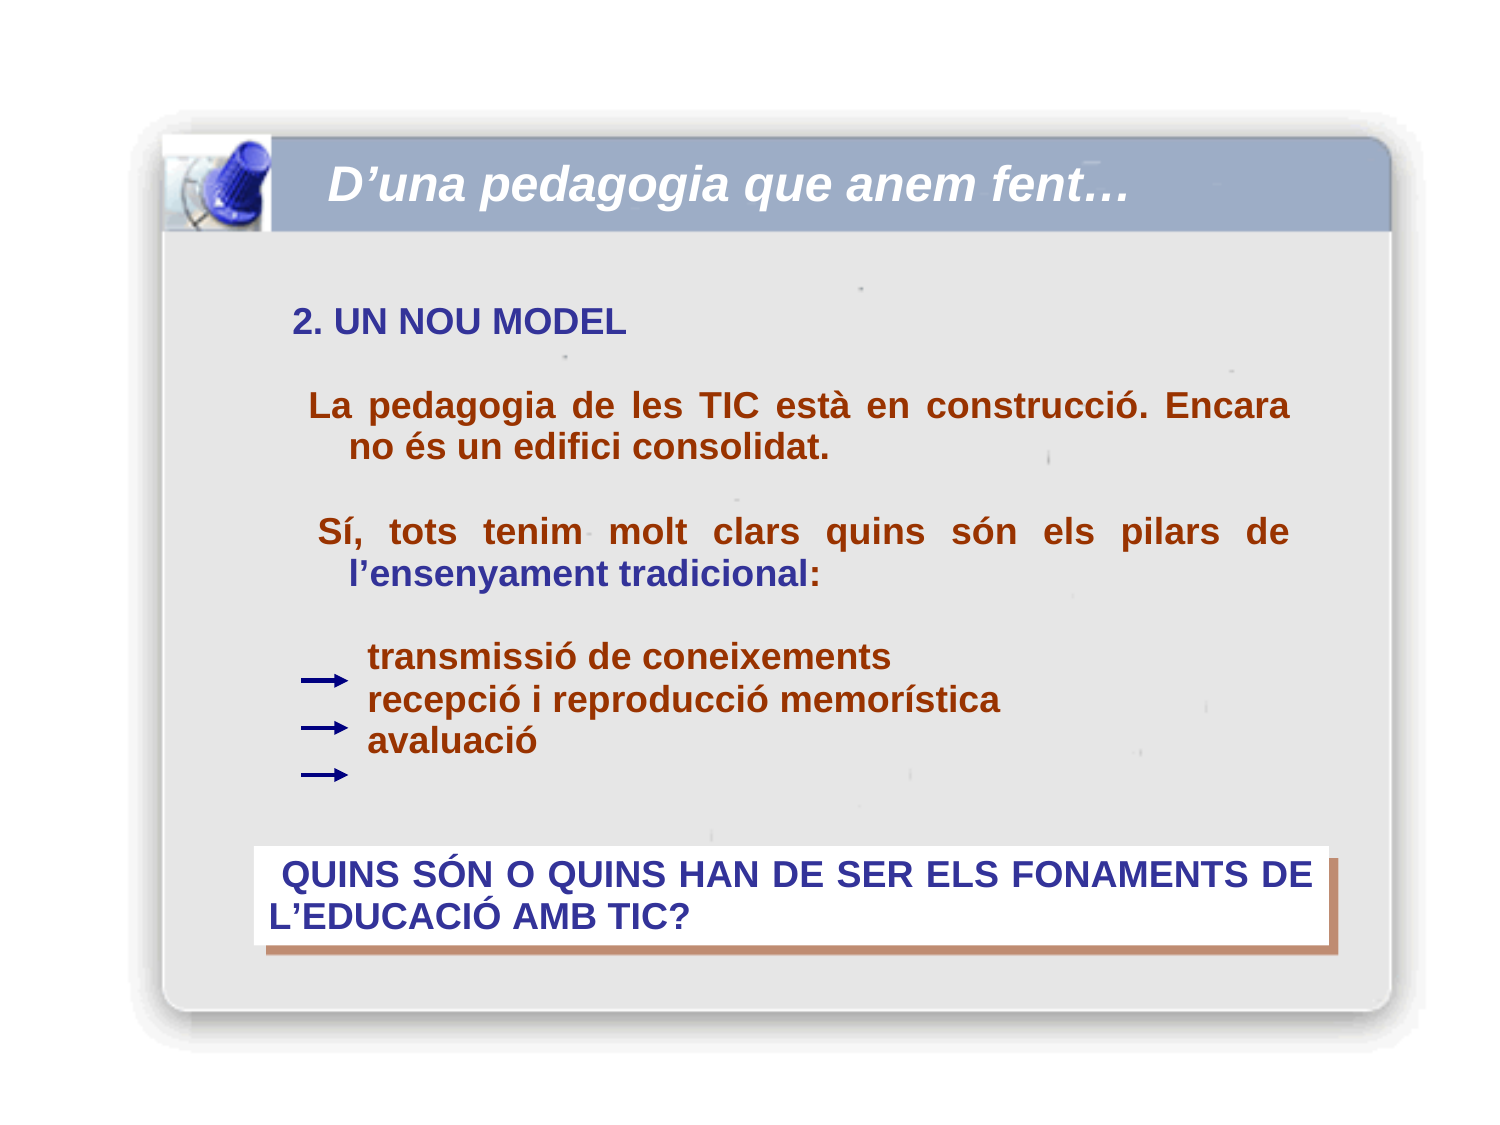

D’una pedagogia que anem fent…
2. UN NOU MODEL
 La pedagogia de les TIC està en construcció. Encara no és un edifici consolidat.
 Sí, tots tenim molt clars quins són els pilars de l’ensenyament tradicional:
transmissió de coneixements
recepció i reproducció memorística
avaluació
 QUINS SÓN O QUINS HAN DE SER ELS FONAMENTS DE L’EDUCACIÓ AMB TIC?